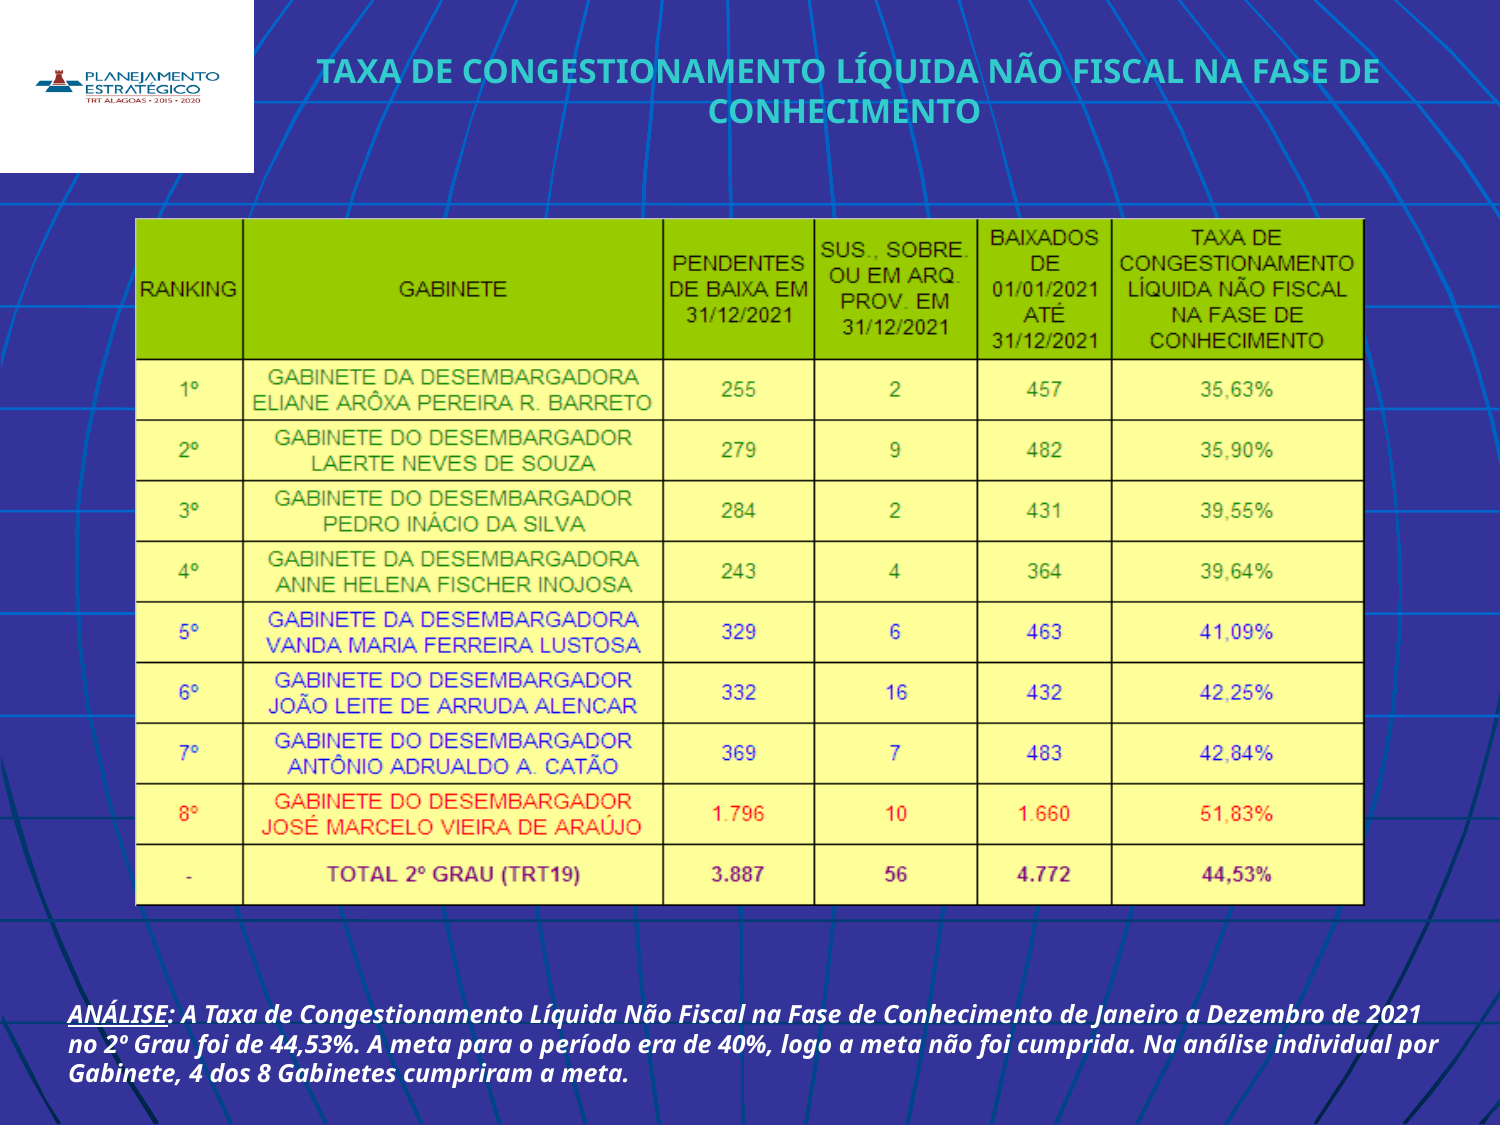

TAXA DE CONGESTIONAMENTO LÍQUIDA NÃO FISCAL NA FASE DE CONHECIMENTO
ANÁLISE: A Taxa de Congestionamento Líquida Não Fiscal na Fase de Conhecimento de Janeiro a Dezembro de 2021 no 2º Grau foi de 44,53%. A meta para o período era de 40%, logo a meta não foi cumprida. Na análise individual por Gabinete, 4 dos 8 Gabinetes cumpriram a meta.